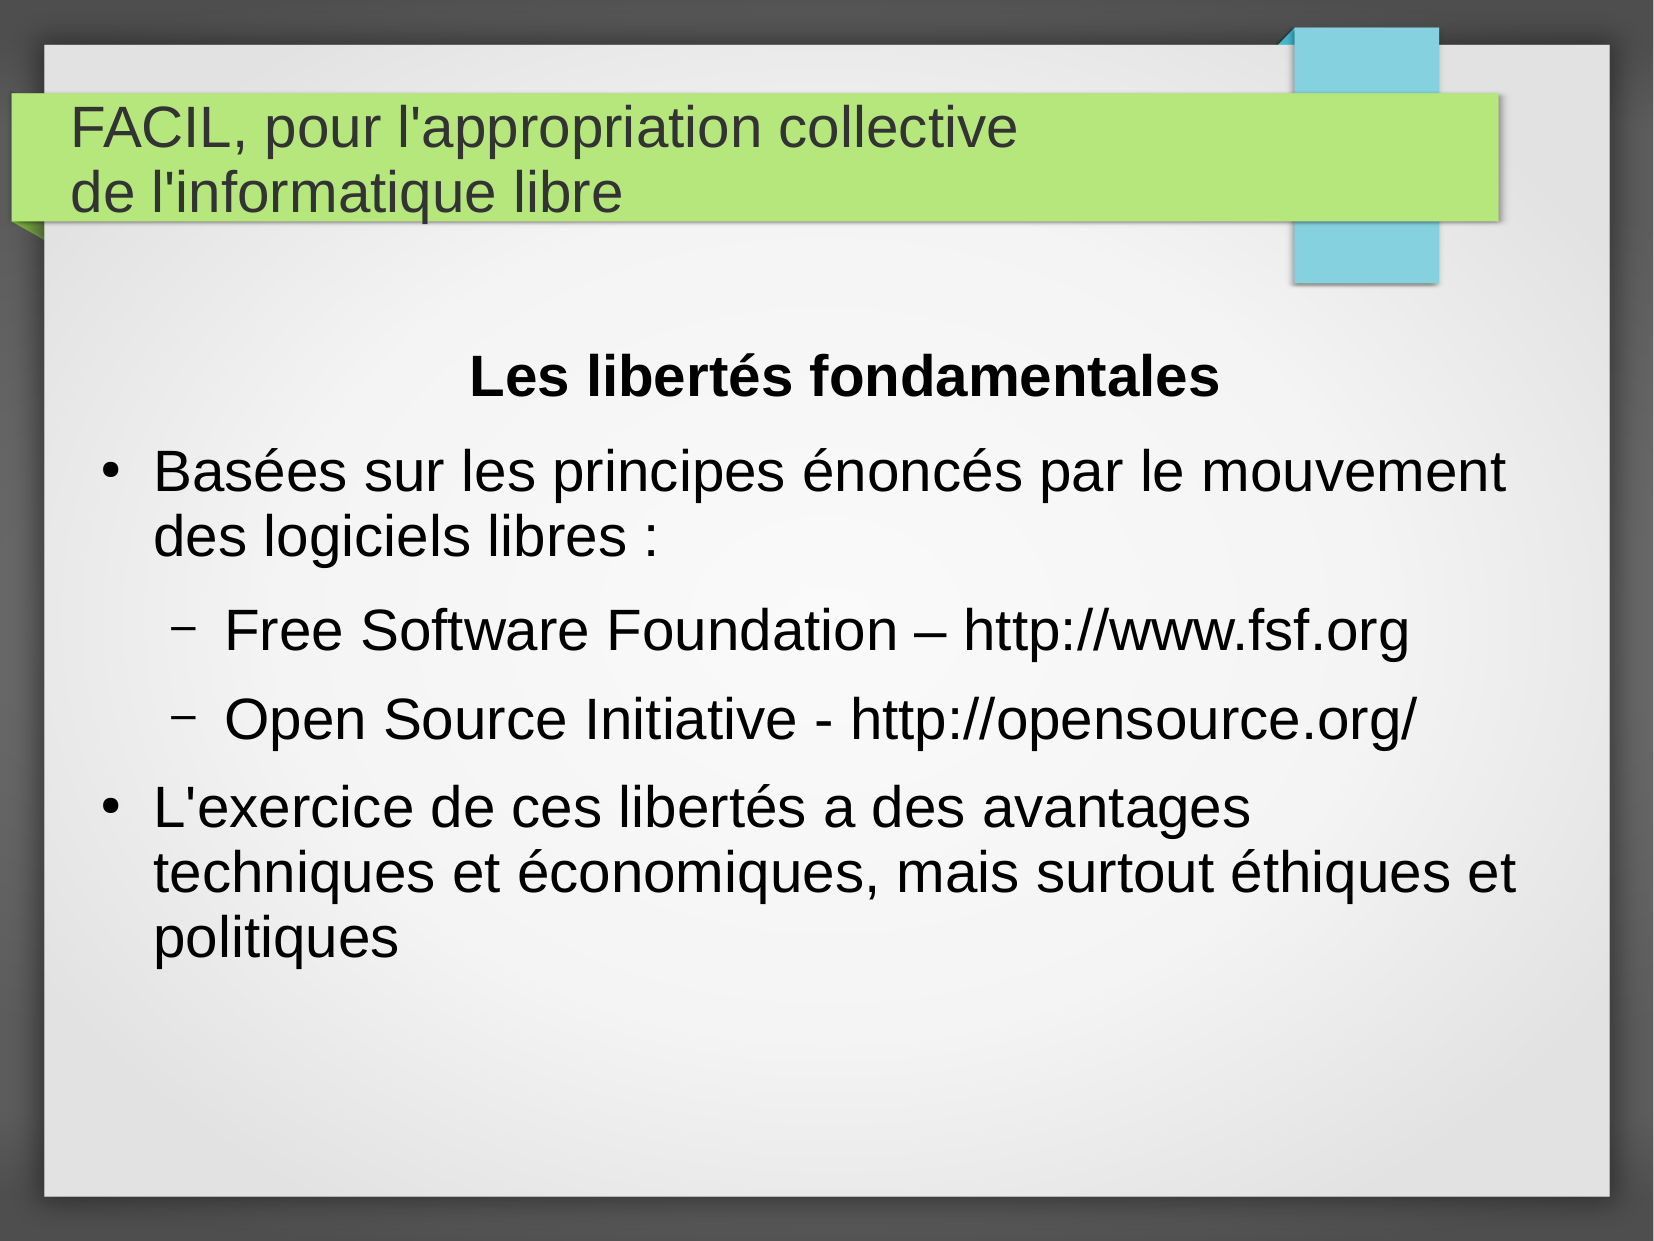

# FACIL, pour l'appropriation collective de l'informatique libre
Les libertés fondamentales
Basées sur les principes énoncés par le mouvement des logiciels libres :
Free Software Foundation – http://www.fsf.org
Open Source Initiative - http://opensource.org/
L'exercice de ces libertés a des avantages techniques et économiques, mais surtout éthiques et politiques